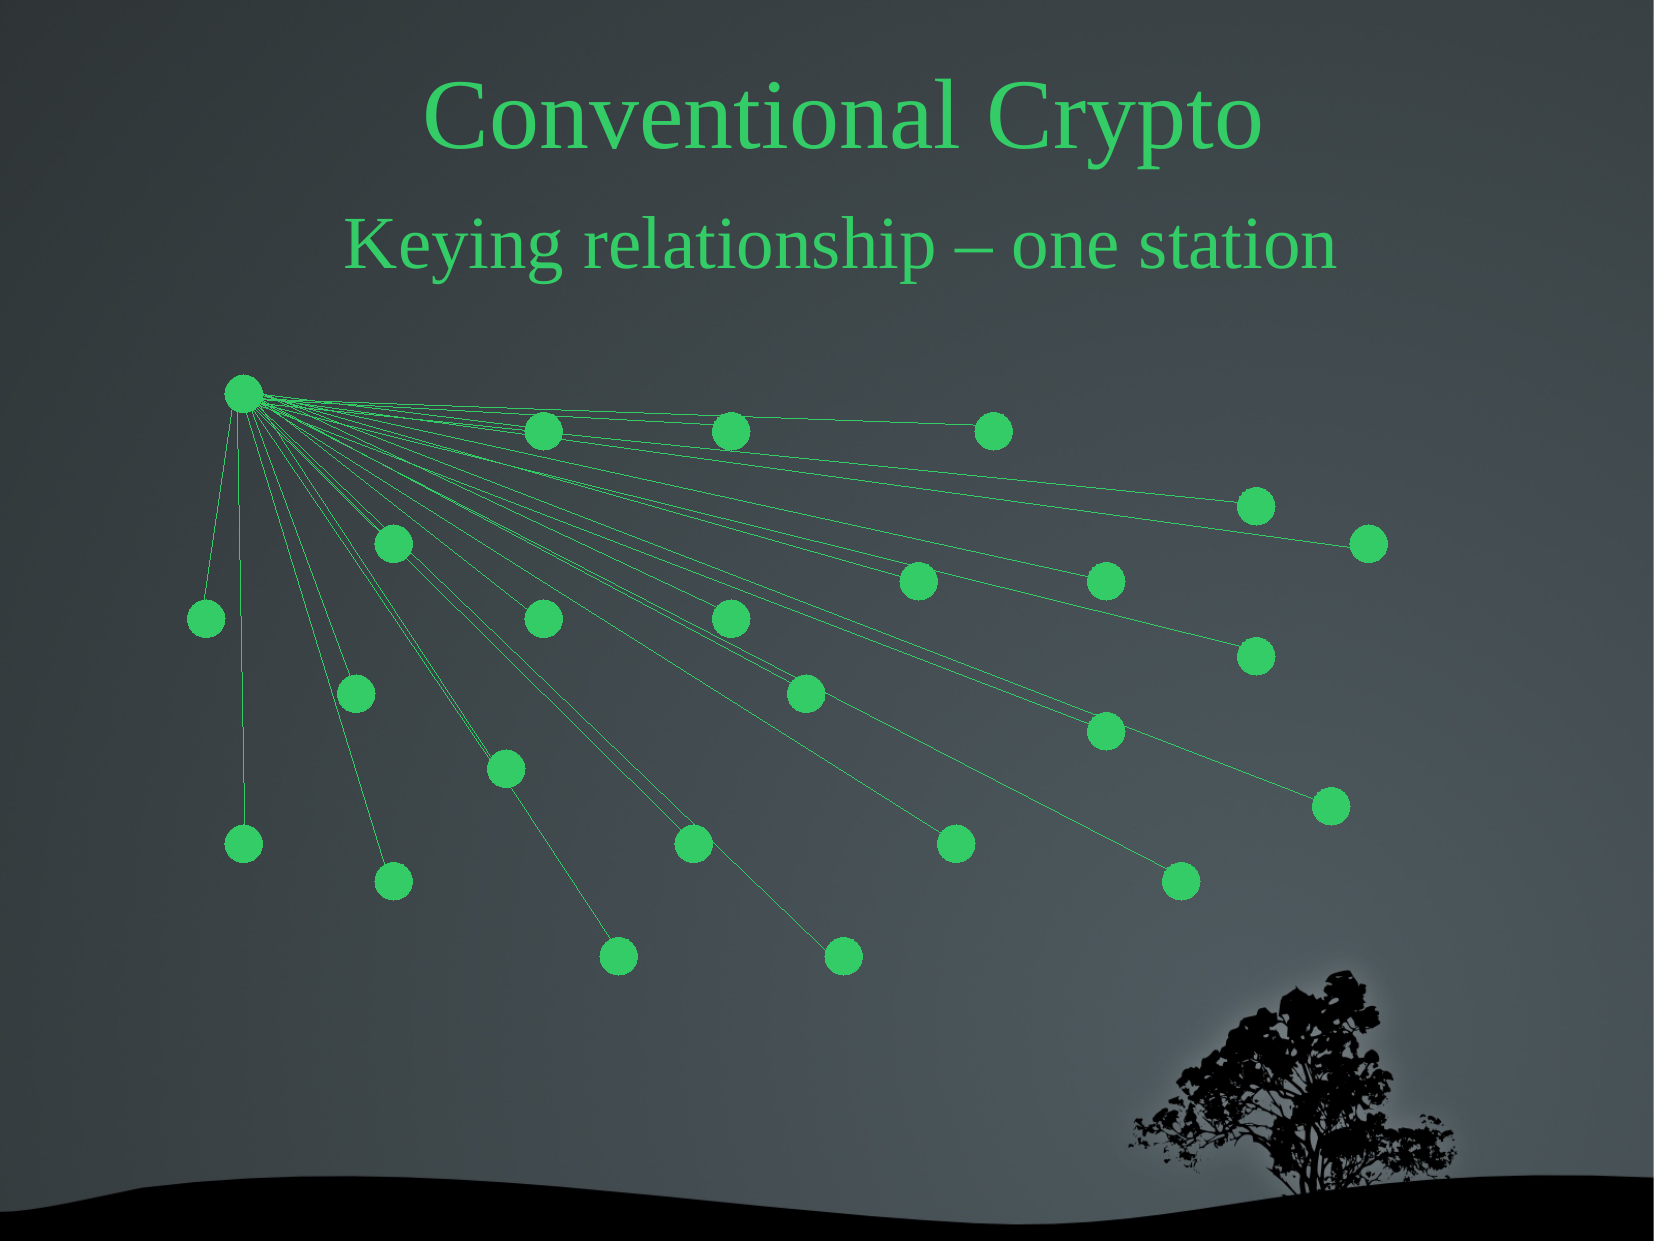

Conventional Crypto
Keying relationship – one station